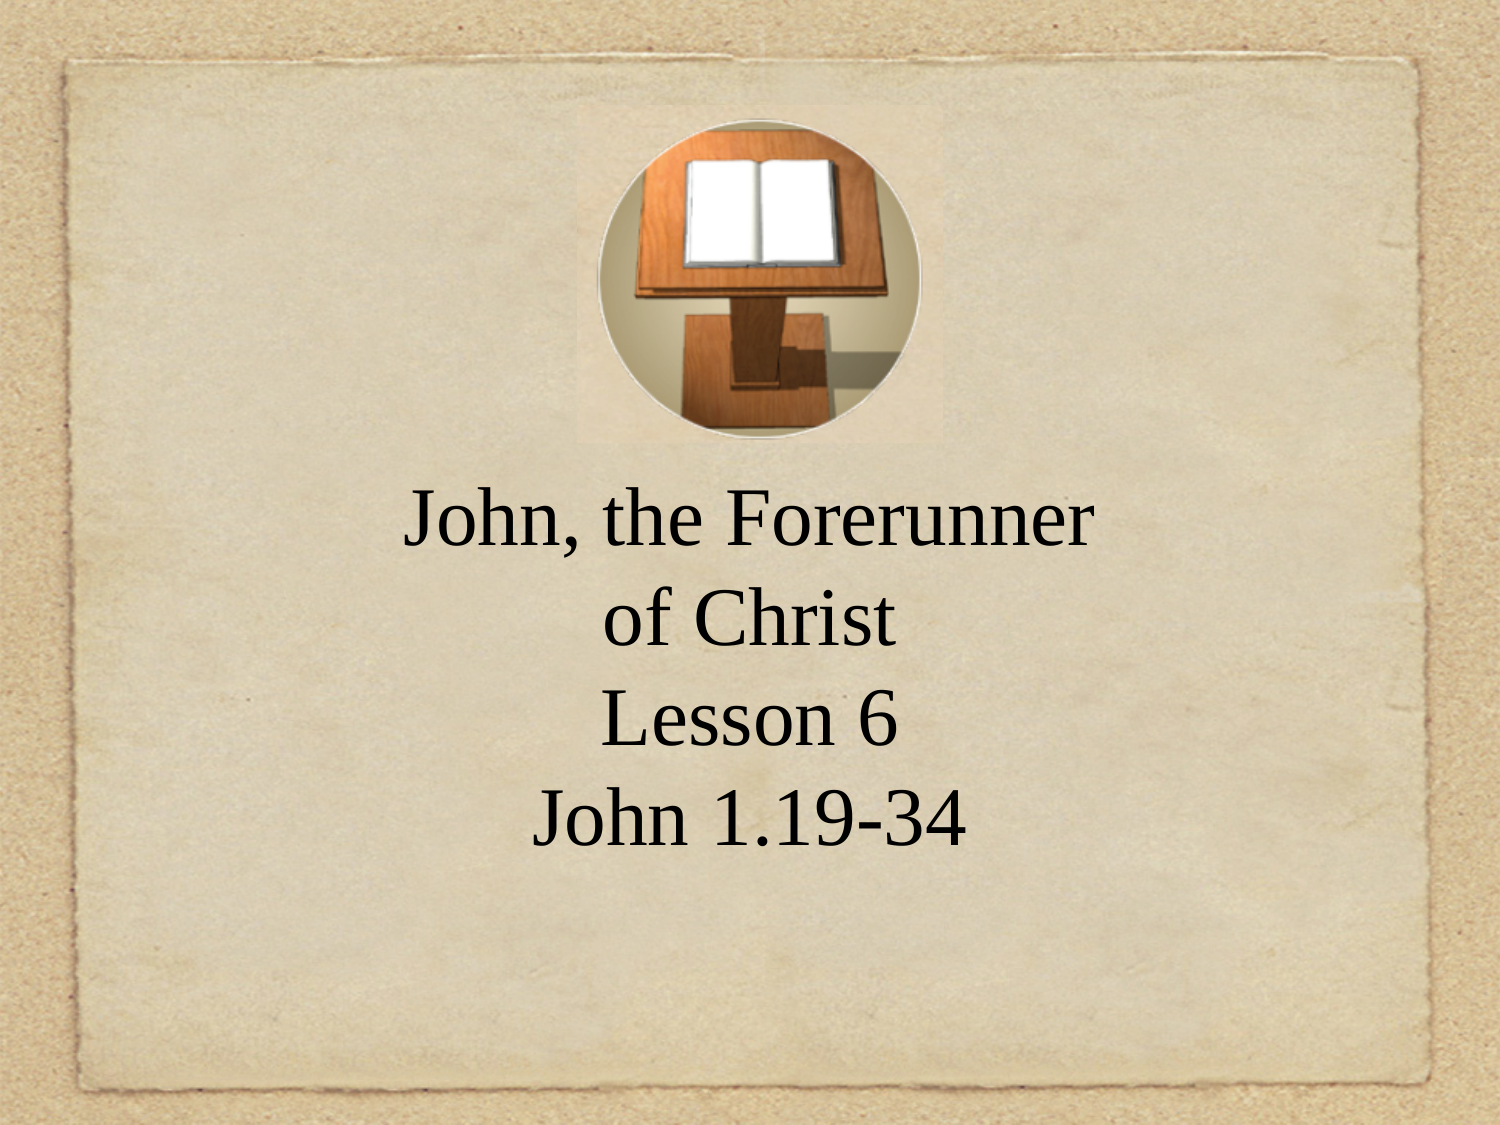

John, the Forerunner
of Christ
Lesson 6
John 1.19-34
#